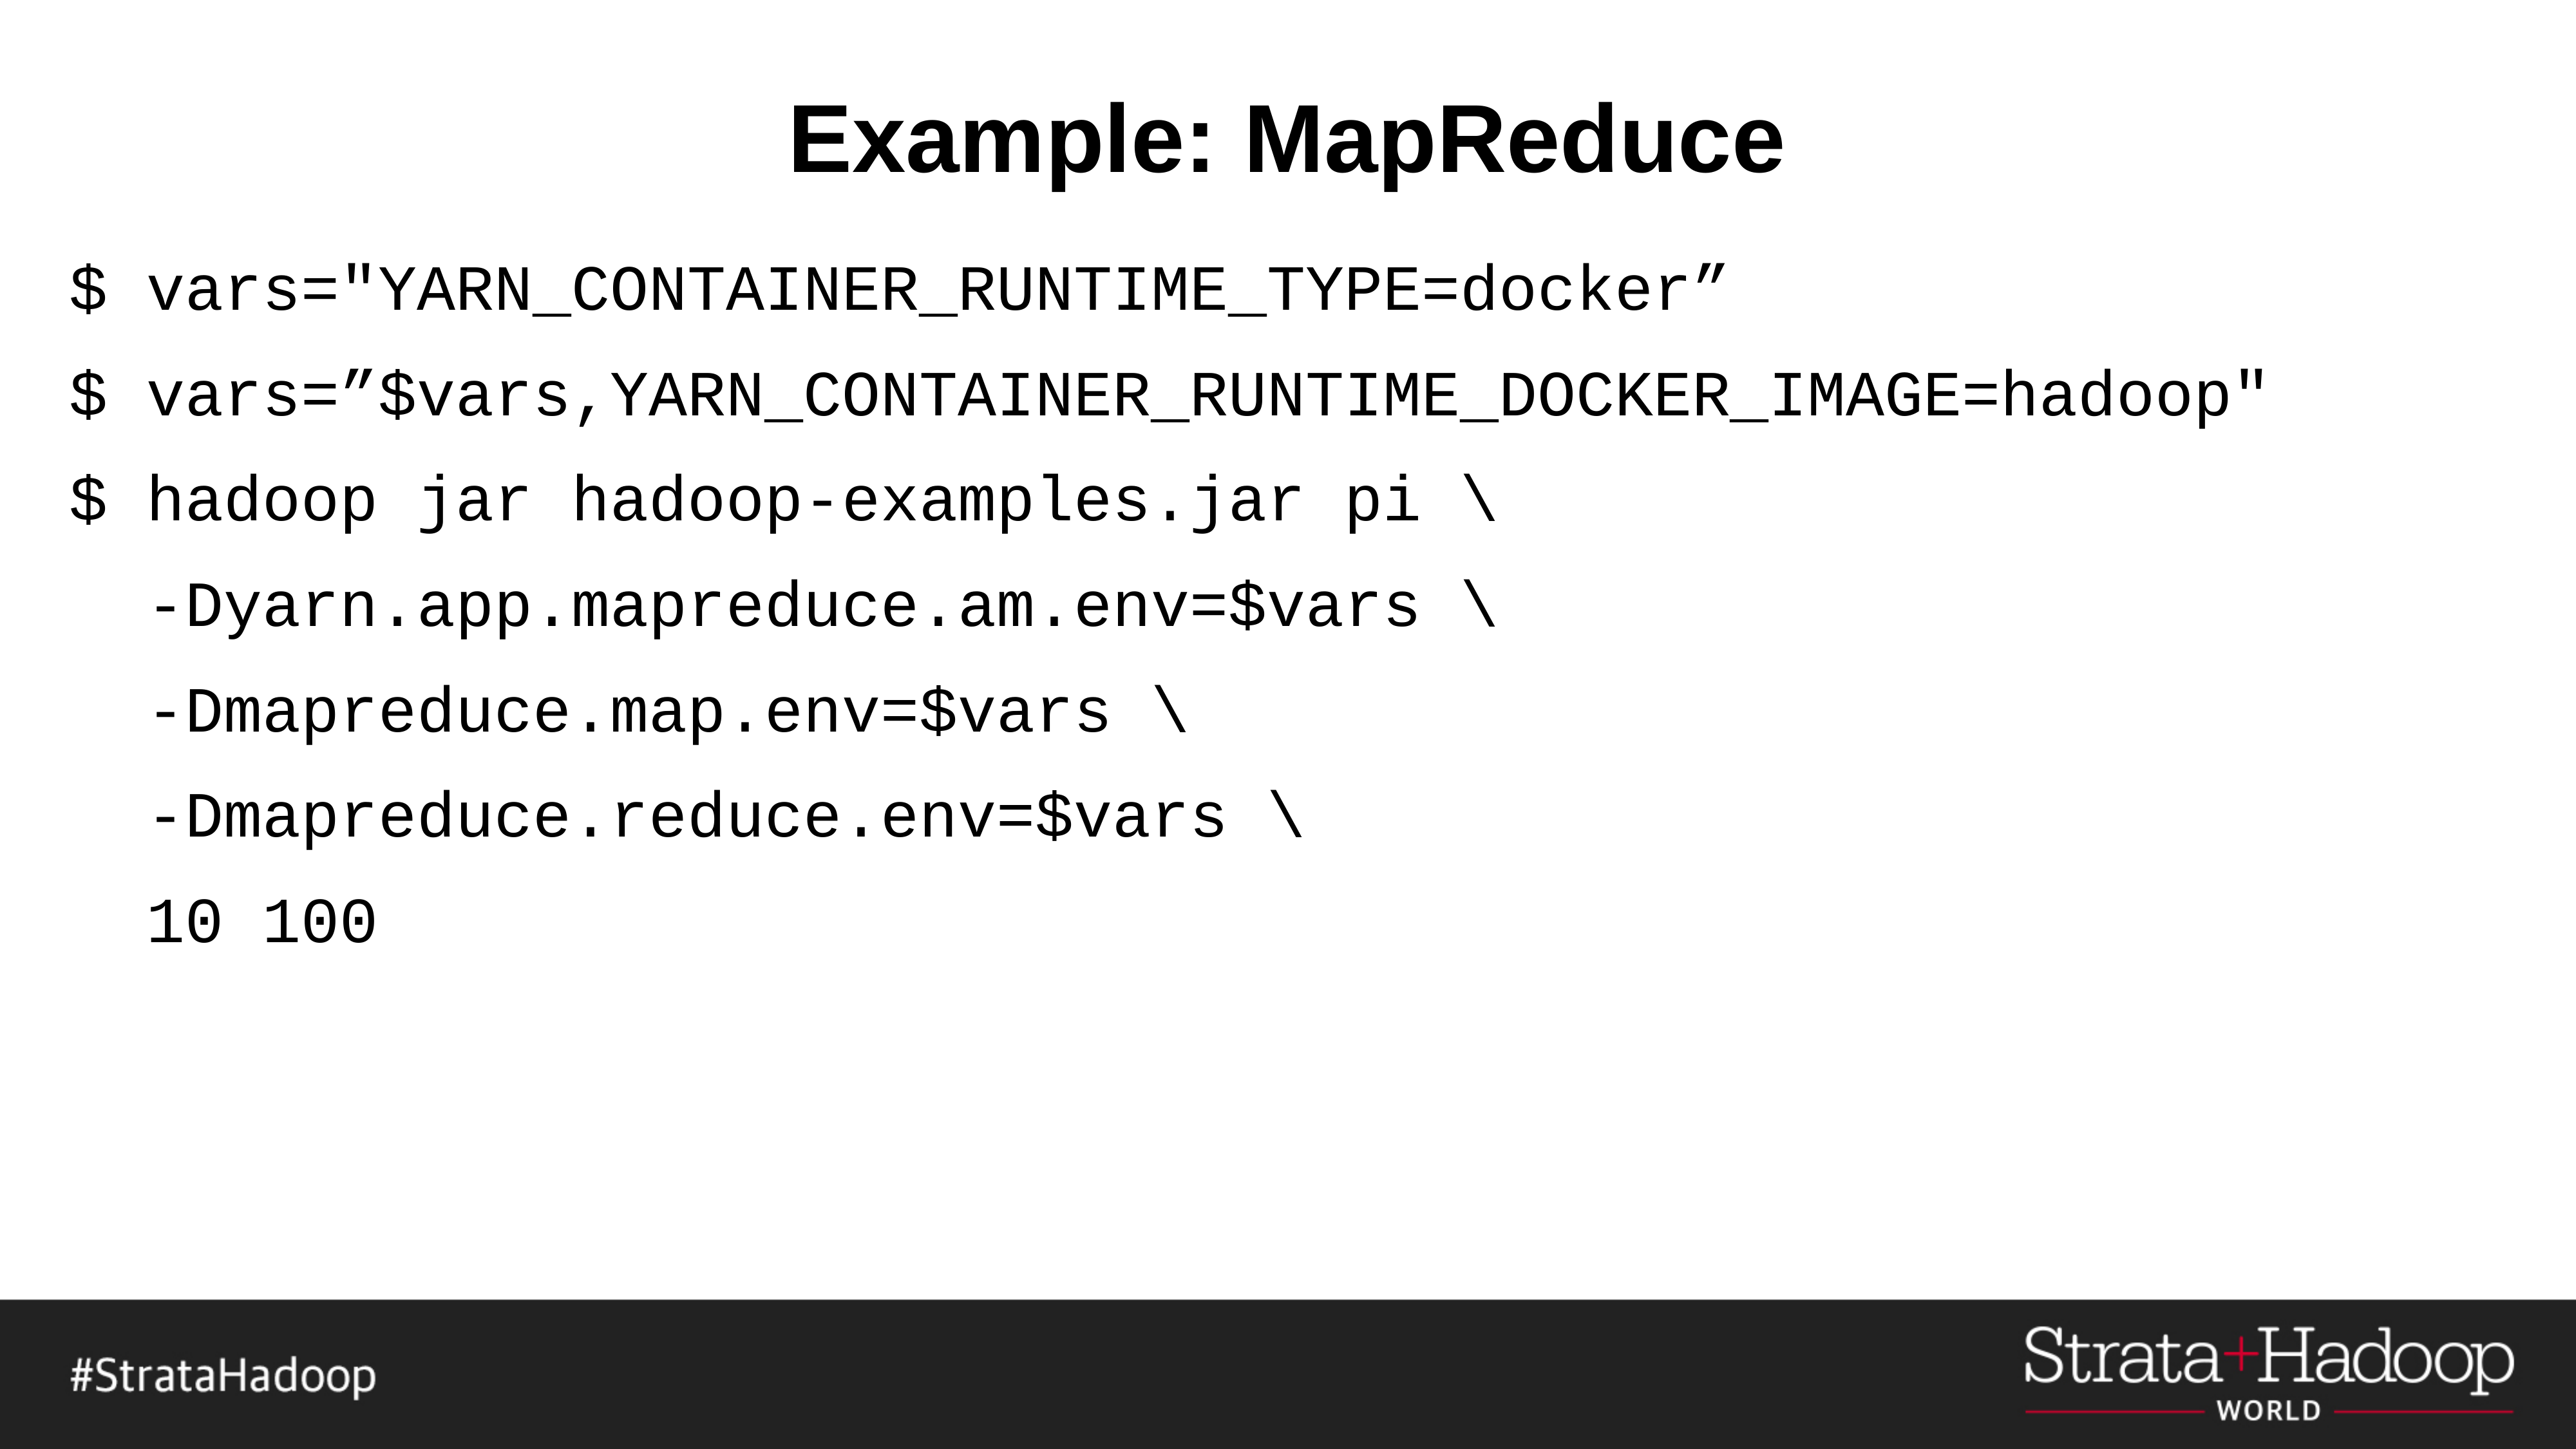

# Example: MapReduce
$ vars="YARN_CONTAINER_RUNTIME_TYPE=docker”
$ vars=”$vars,YARN_CONTAINER_RUNTIME_DOCKER_IMAGE=hadoop"
$ hadoop jar hadoop-examples.jar pi \
 -Dyarn.app.mapreduce.am.env=$vars \
 -Dmapreduce.map.env=$vars \
 -Dmapreduce.reduce.env=$vars \
 10 100